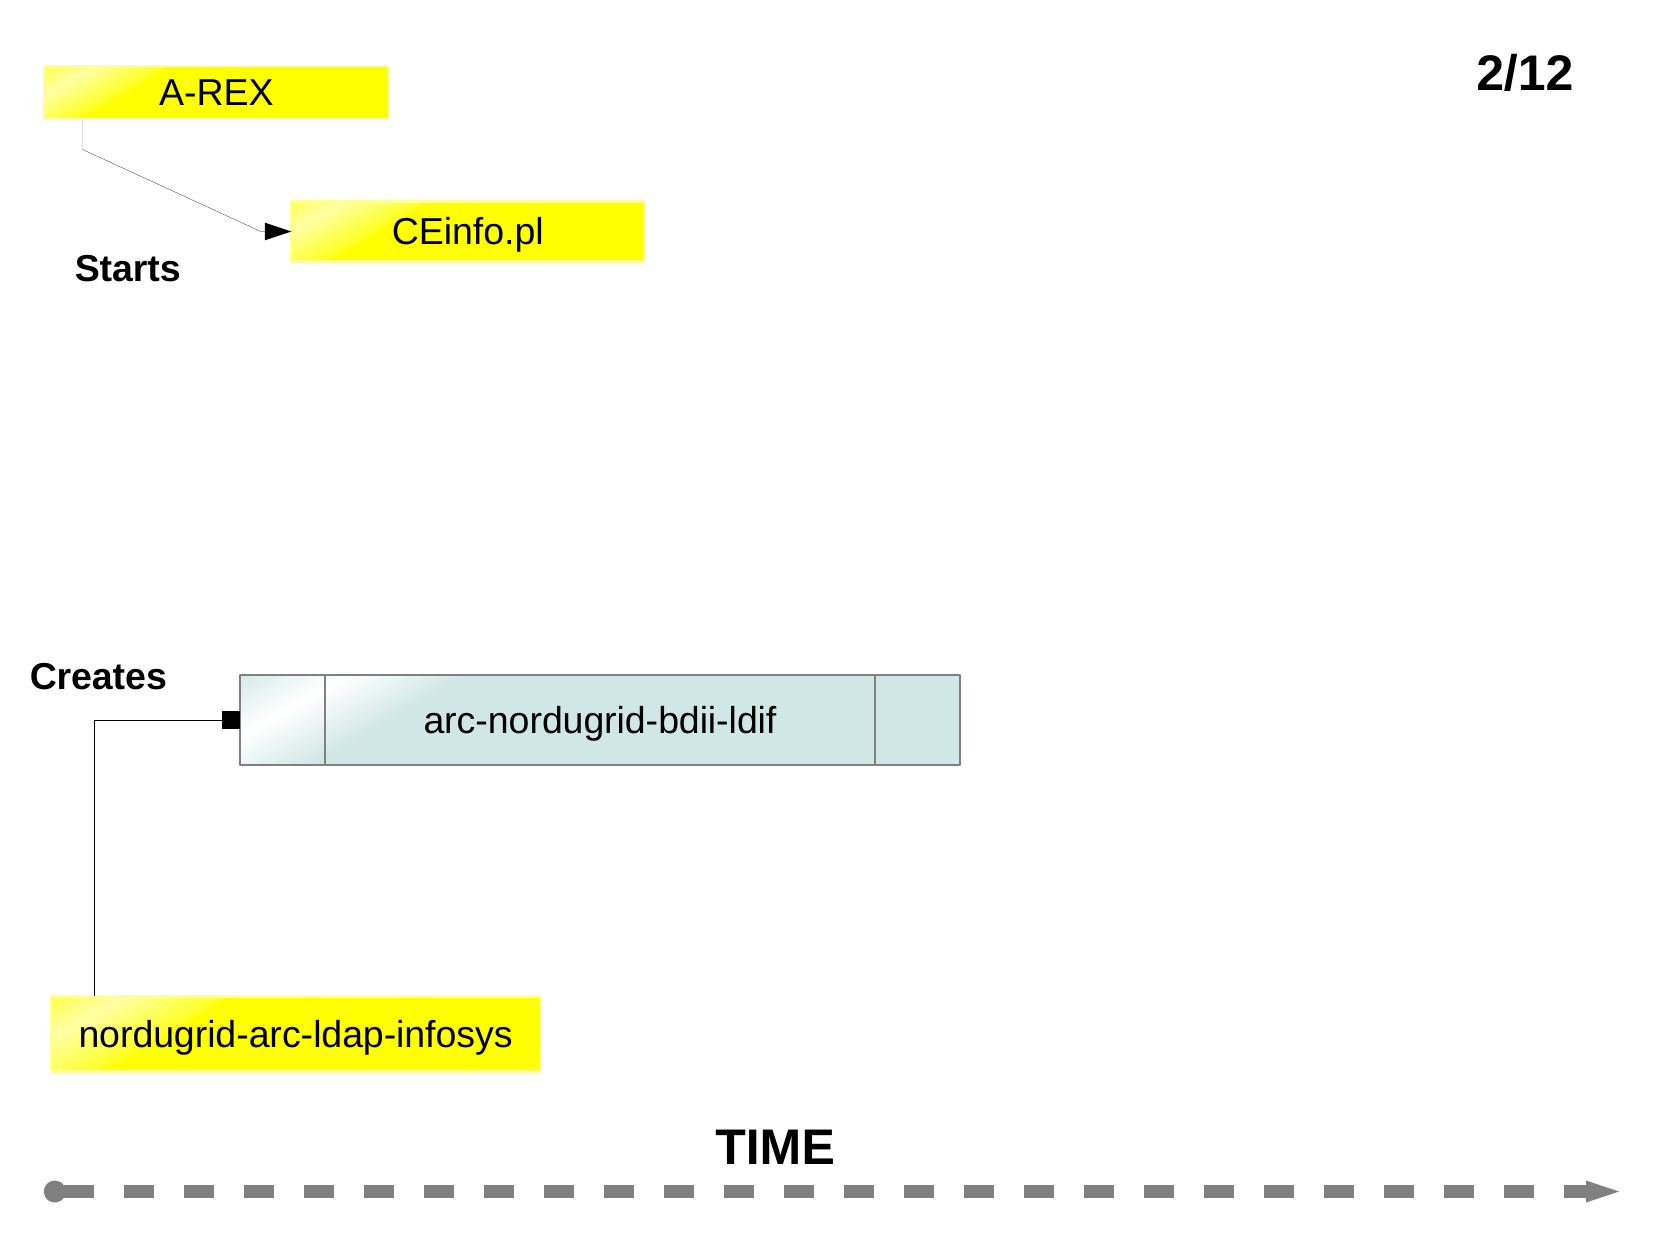

2
A-REX
CEinfo.pl
Starts
Creates
arc-nordugrid-bdii-ldif
nordugrid-arc-ldap-infosys